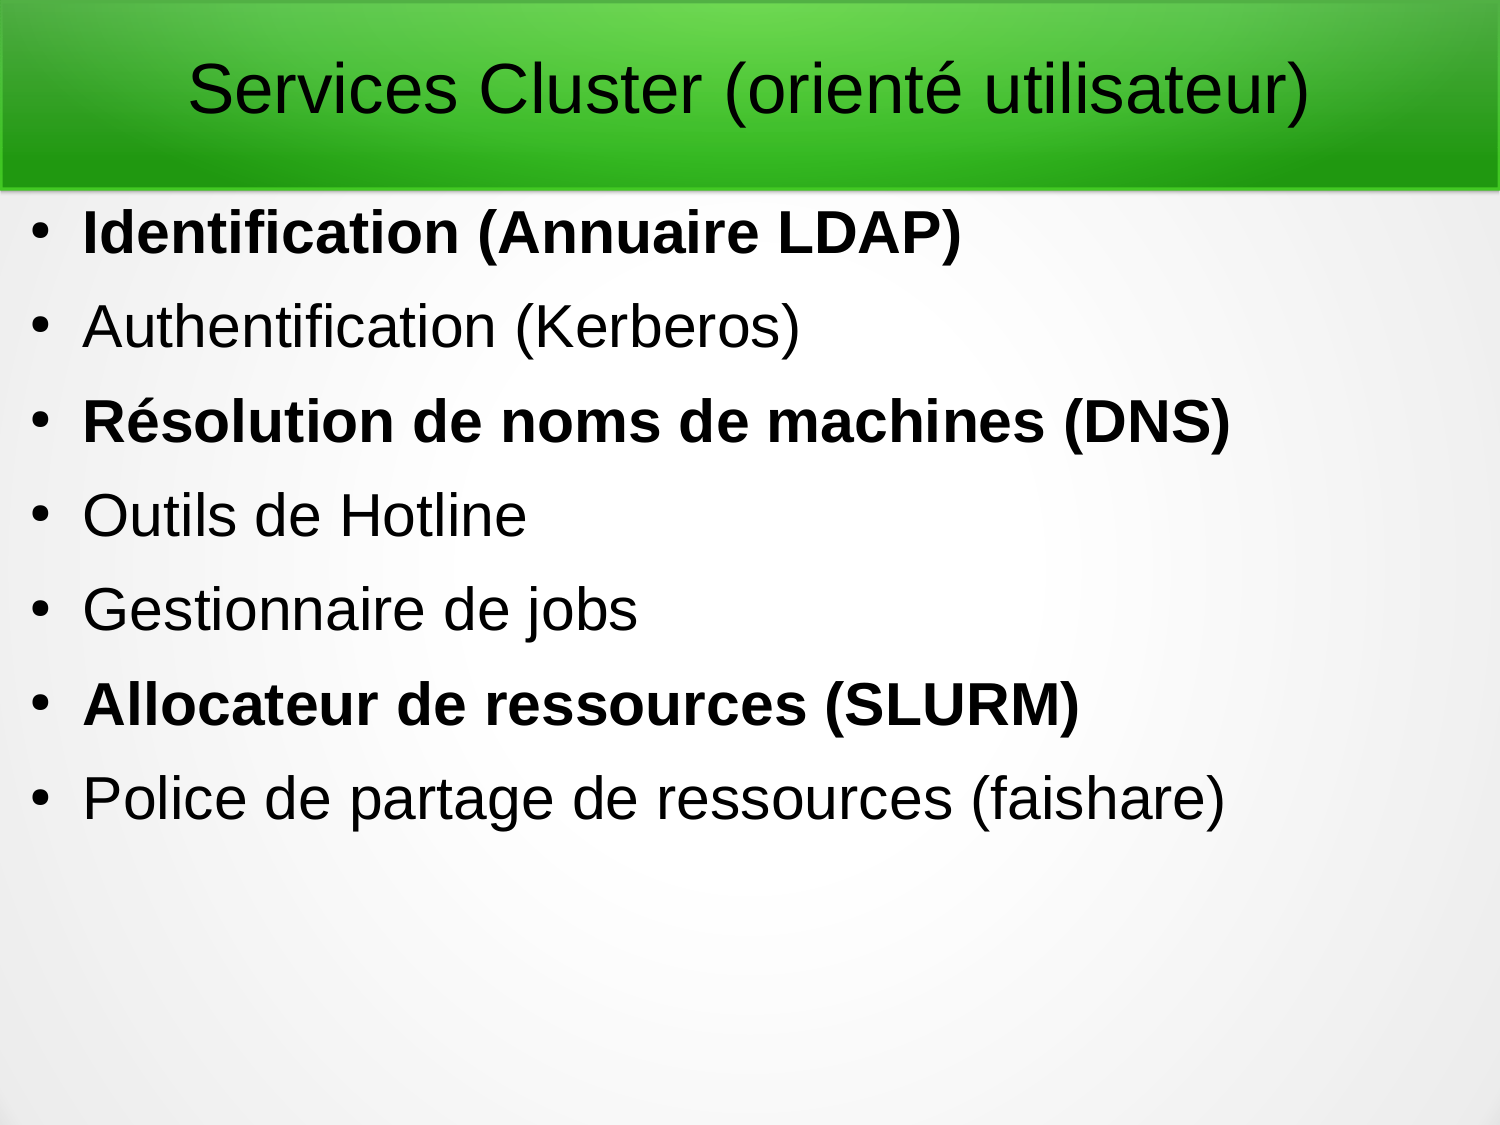

# Services Cluster (orienté utilisateur)
Identification (Annuaire LDAP)
Authentification (Kerberos)
Résolution de noms de machines (DNS)
Outils de Hotline
Gestionnaire de jobs
Allocateur de ressources (SLURM)
Police de partage de ressources (faishare)